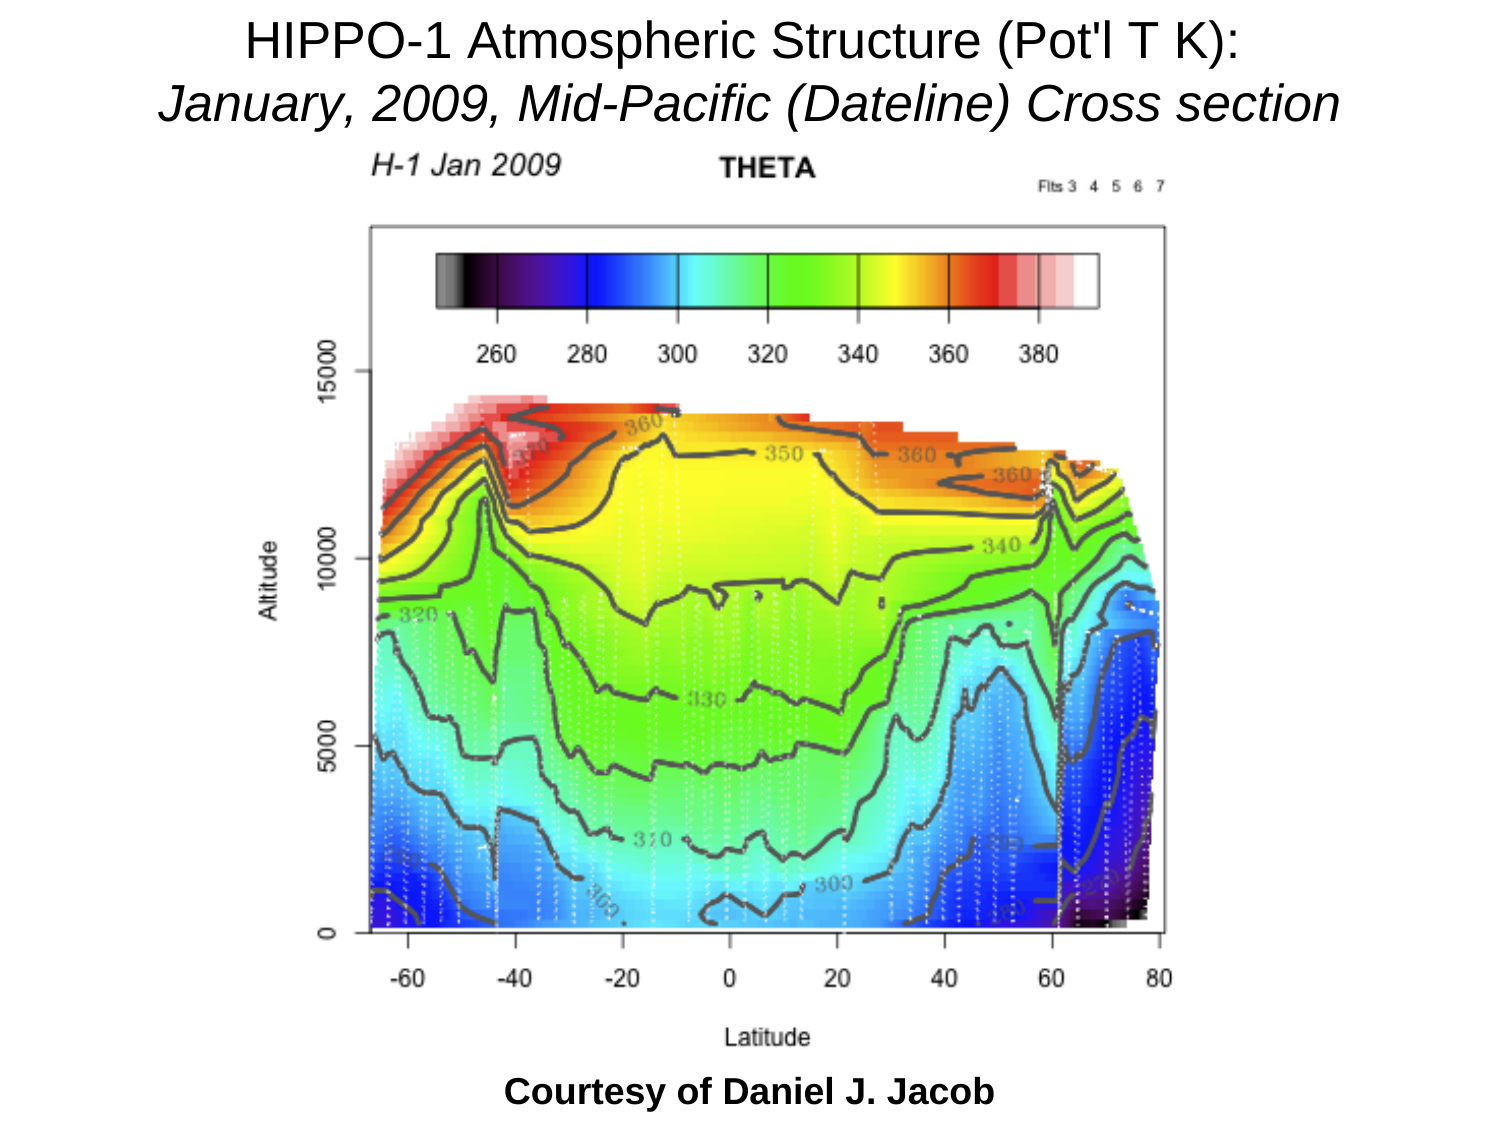

HIPPO-1 Atmospheric Structure (Pot'l T K):
January, 2009, Mid-Pacific (Dateline) Cross section
Courtesy of Daniel J. Jacob